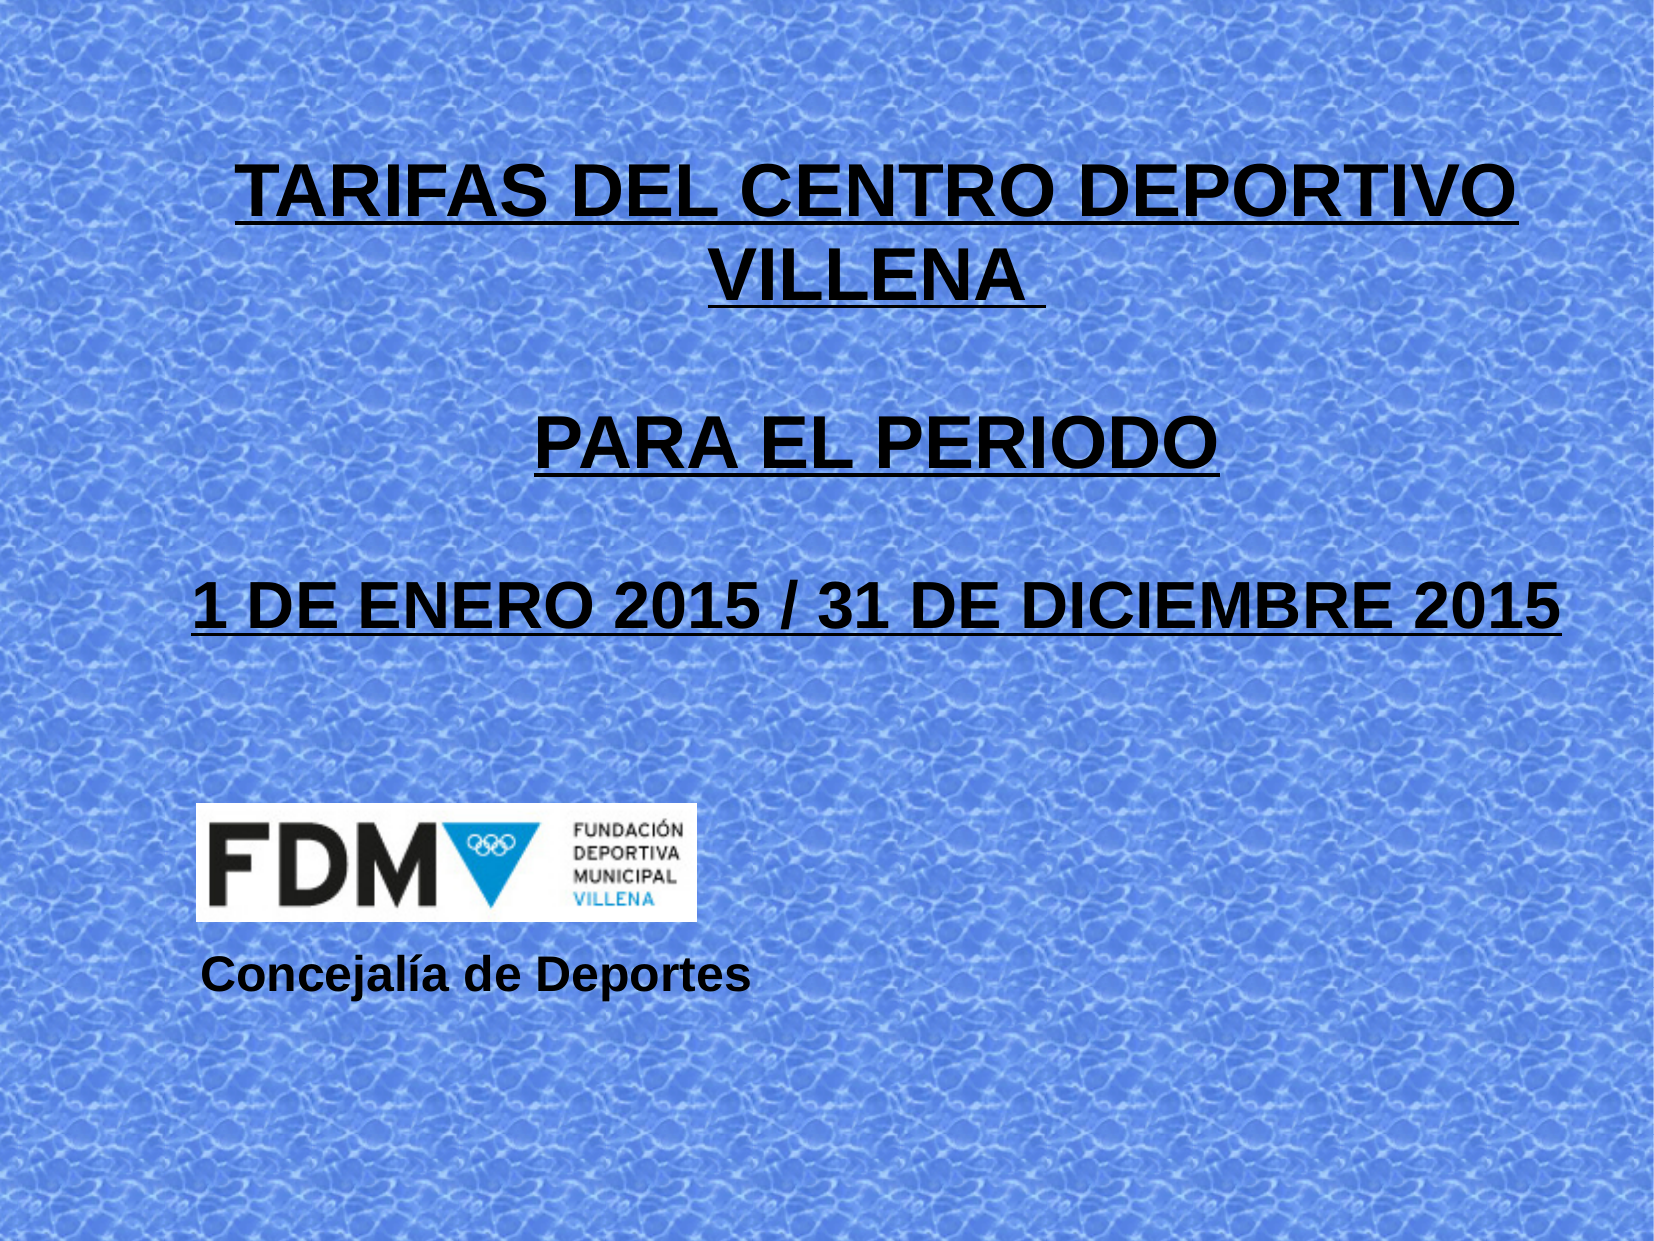

# TARIFAS DEL CENTRO DEPORTIVO VILLENA PARA EL PERIODO 1 DE ENERO 2015 / 31 DE DICIEMBRE 2015
Concejalía de Deportes